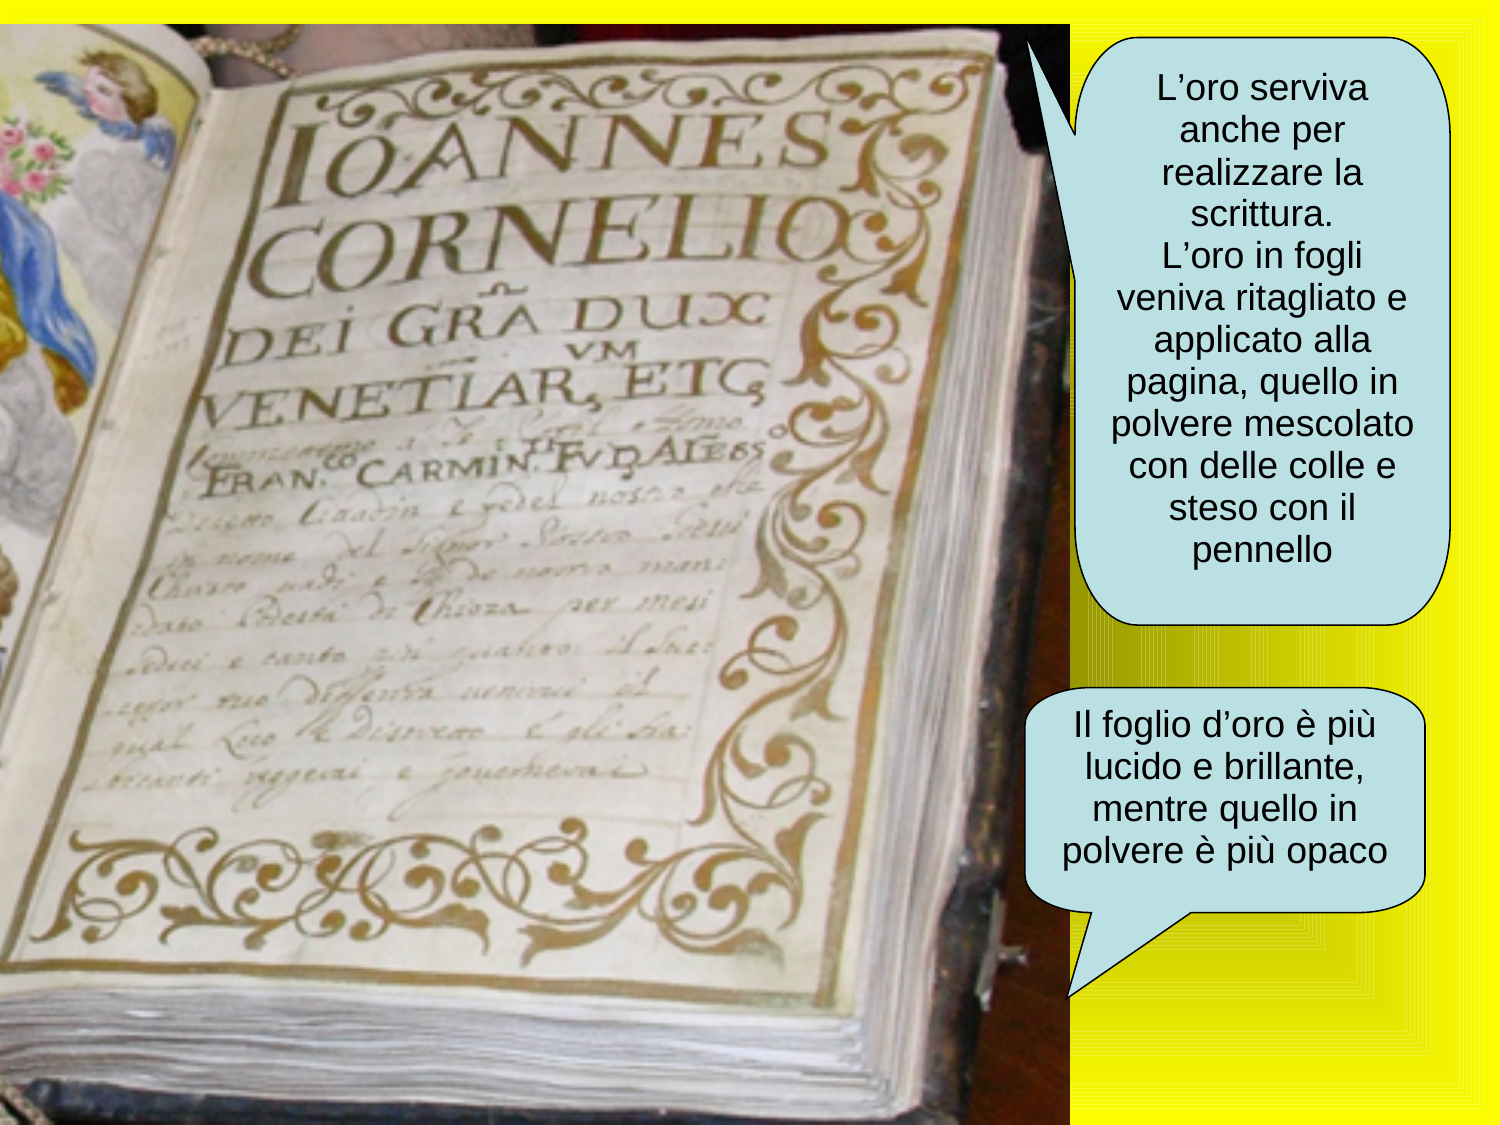

L’oro serviva anche per realizzare la scrittura.
L’oro in fogli veniva ritagliato e applicato alla pagina, quello in polvere mescolato con delle colle e steso con il pennello
Il foglio d’oro è più lucido e brillante, mentre quello in polvere è più opaco